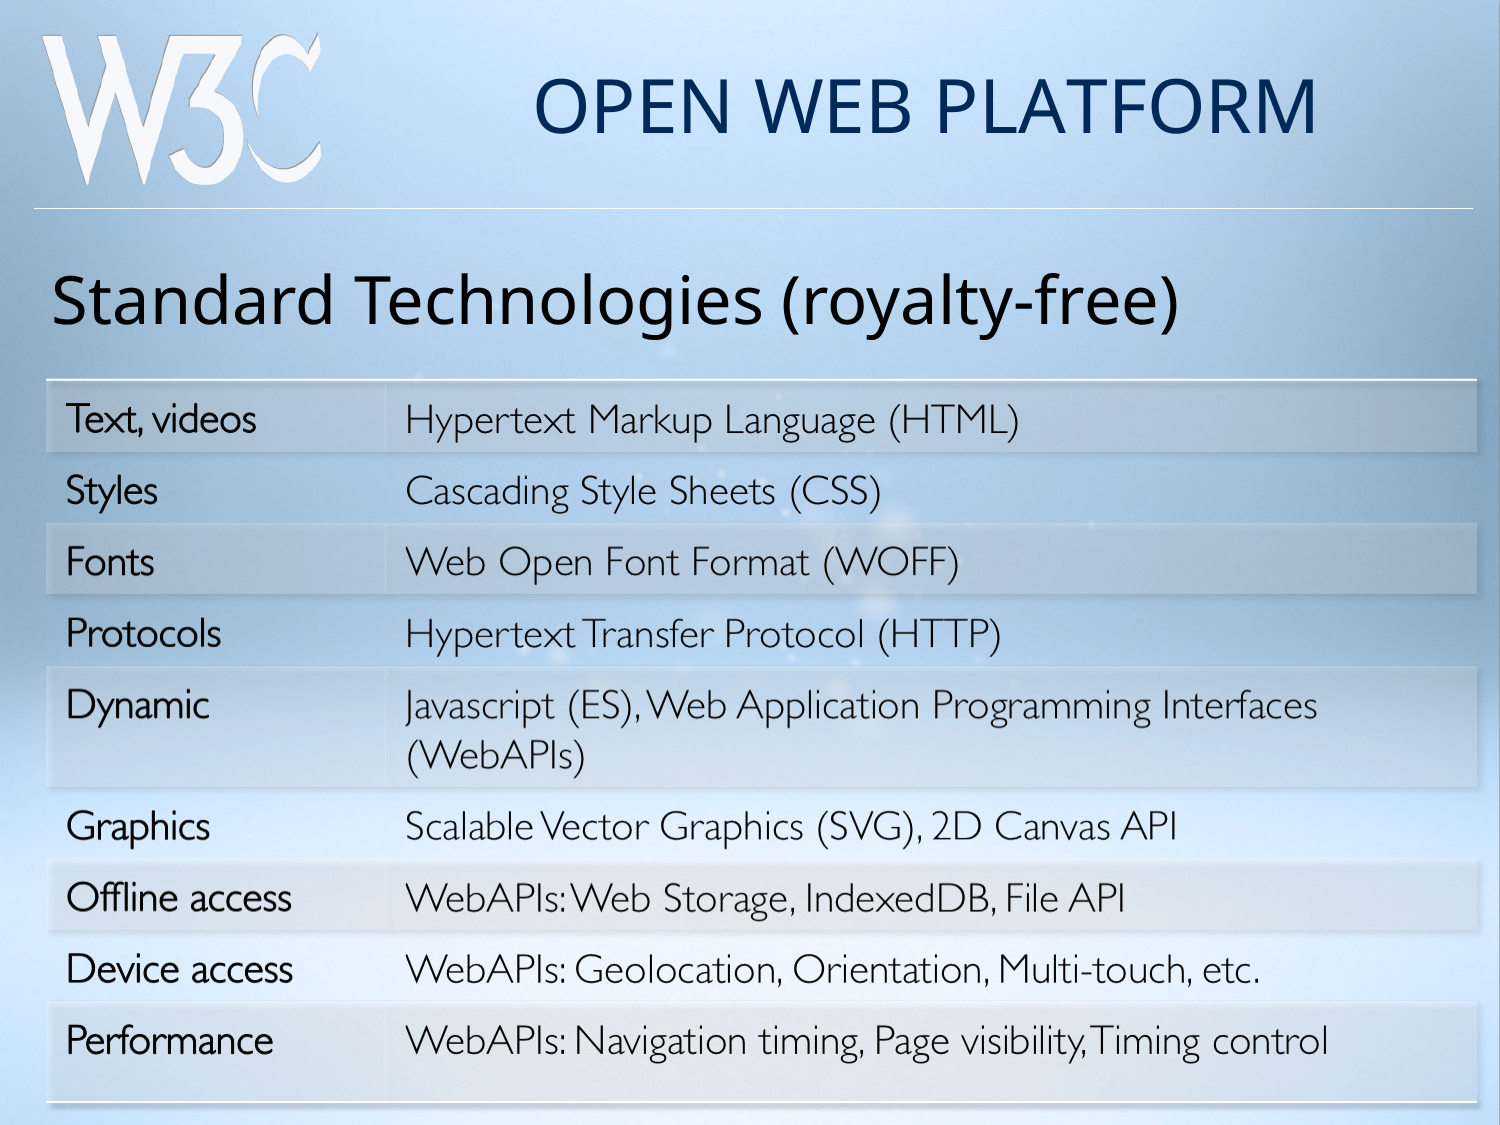

OPEN WEB PLATFORM
# Standard Technologies (royalty-free)